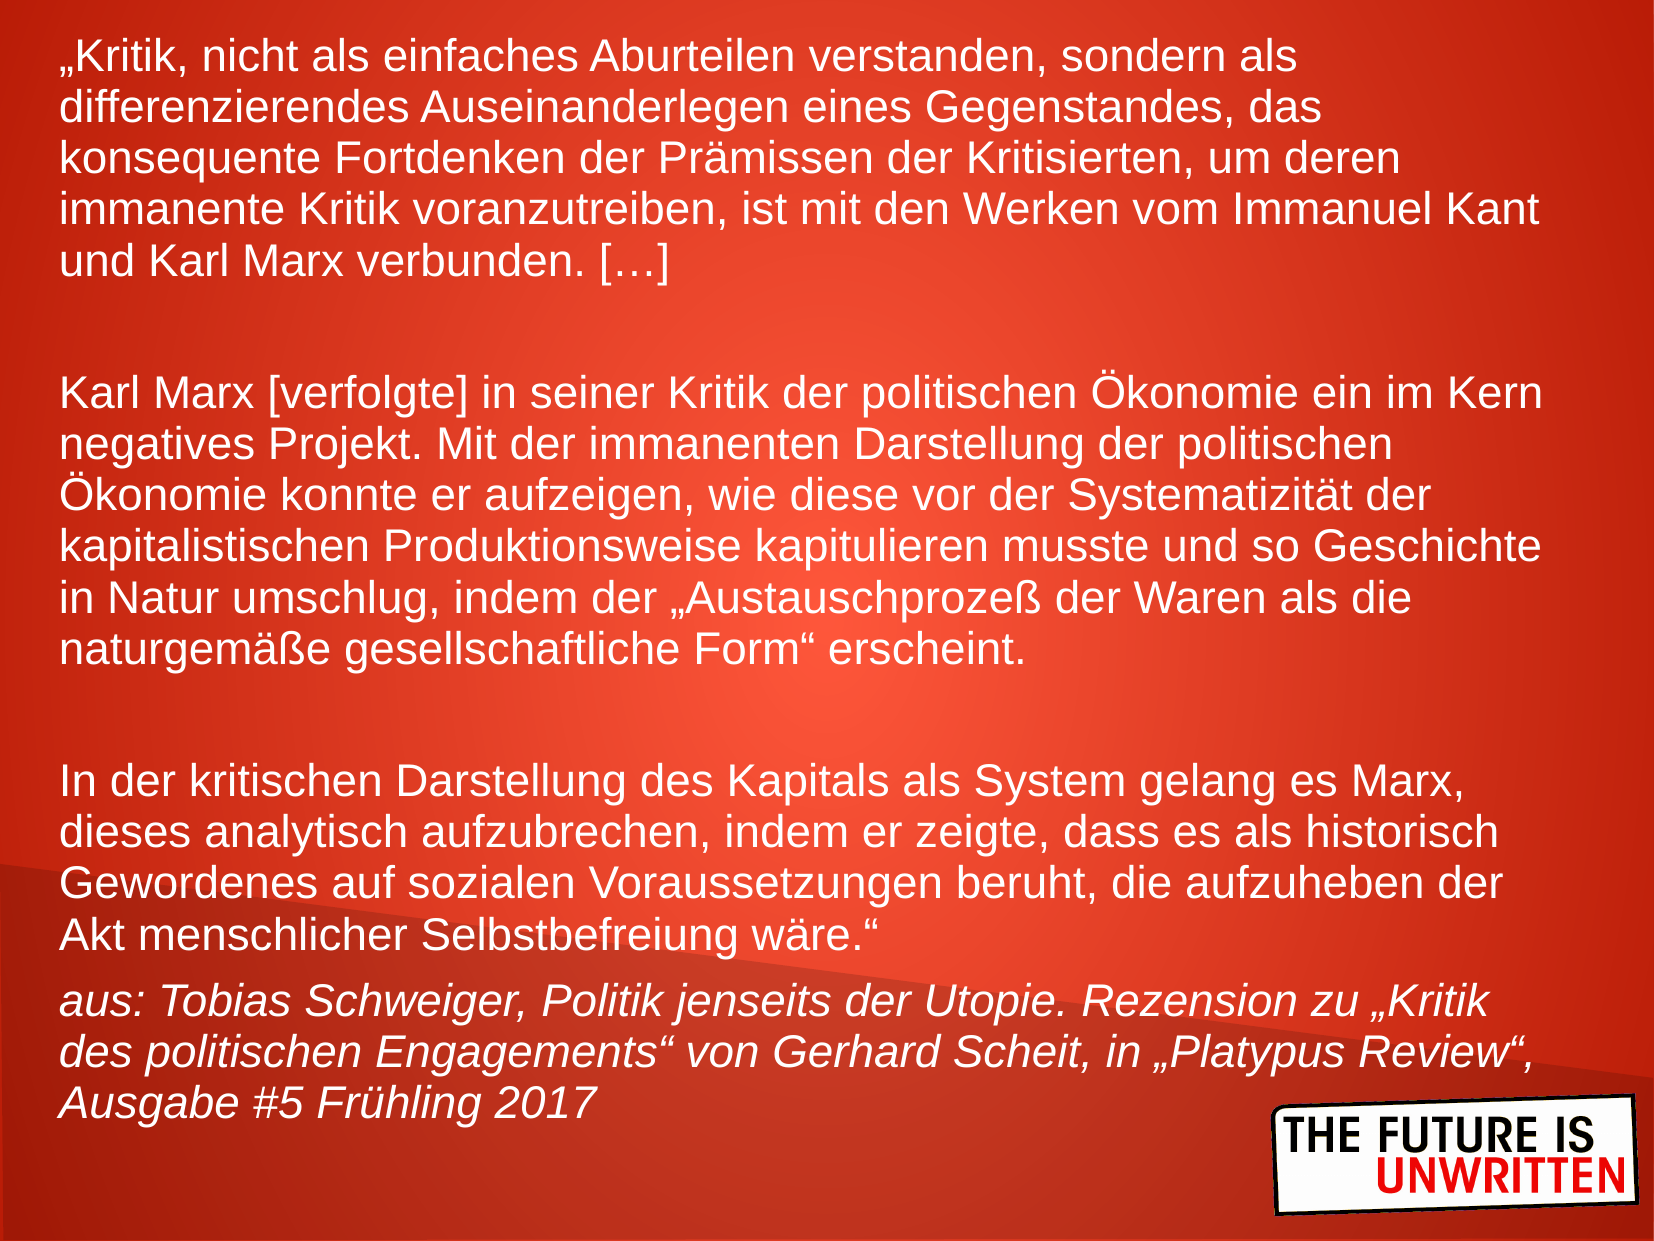

# „Kritik, nicht als einfaches Aburteilen verstanden, sondern als differenzierendes Auseinanderlegen eines Gegenstandes, das konsequente Fortdenken der Prämissen der Kritisierten, um deren immanente Kritik voranzutreiben, ist mit den Werken vom Immanuel Kant und Karl Marx verbunden. […]
Karl Marx [verfolgte] in seiner Kritik der politischen Ökonomie ein im Kern negatives Projekt. Mit der immanenten Darstellung der politischen Ökonomie konnte er aufzeigen, wie diese vor der Systematizität der kapitalistischen Produktionsweise kapitulieren musste und so Geschichte in Natur umschlug, indem der „Austauschprozeß der Waren als die naturgemäße gesellschaftliche Form“ erscheint.
In der kritischen Darstellung des Kapitals als System gelang es Marx, dieses analytisch aufzubrechen, indem er zeigte, dass es als historisch Gewordenes auf sozialen Voraussetzungen beruht, die aufzuheben der Akt menschlicher Selbstbefreiung wäre.“
aus: Tobias Schweiger, Politik jenseits der Utopie. Rezension zu „Kritik des politischen Engagements“ von Gerhard Scheit, in „Platypus Review“, Ausgabe #5 Frühling 2017